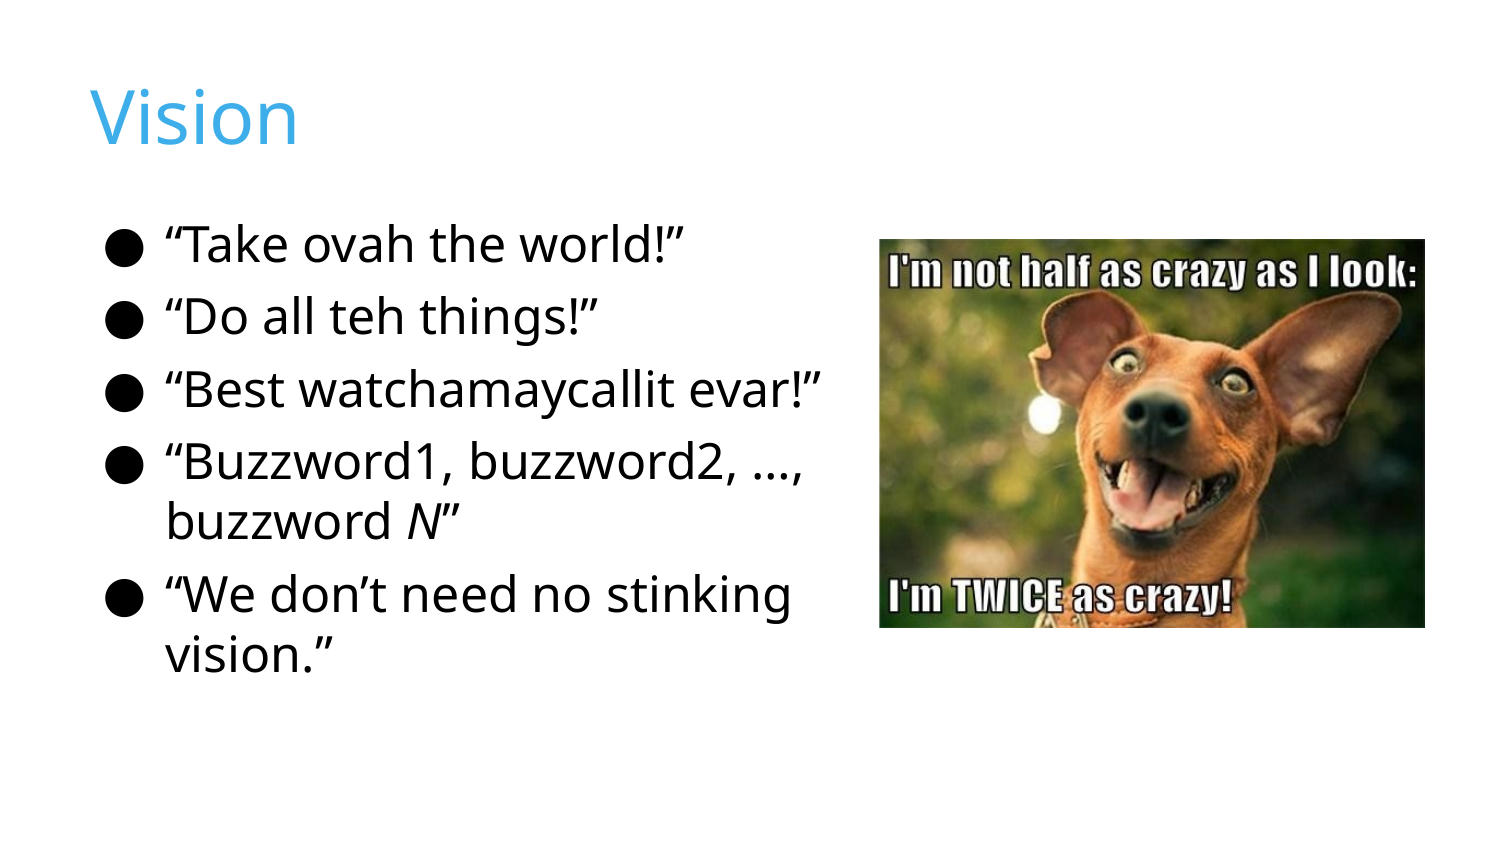

# Vision
“Take ovah the world!”
“Do all teh things!”
“Best watchamaycallit evar!”
“Buzzword1, buzzword2, …, buzzword N”
“We don’t need no stinking vision.”